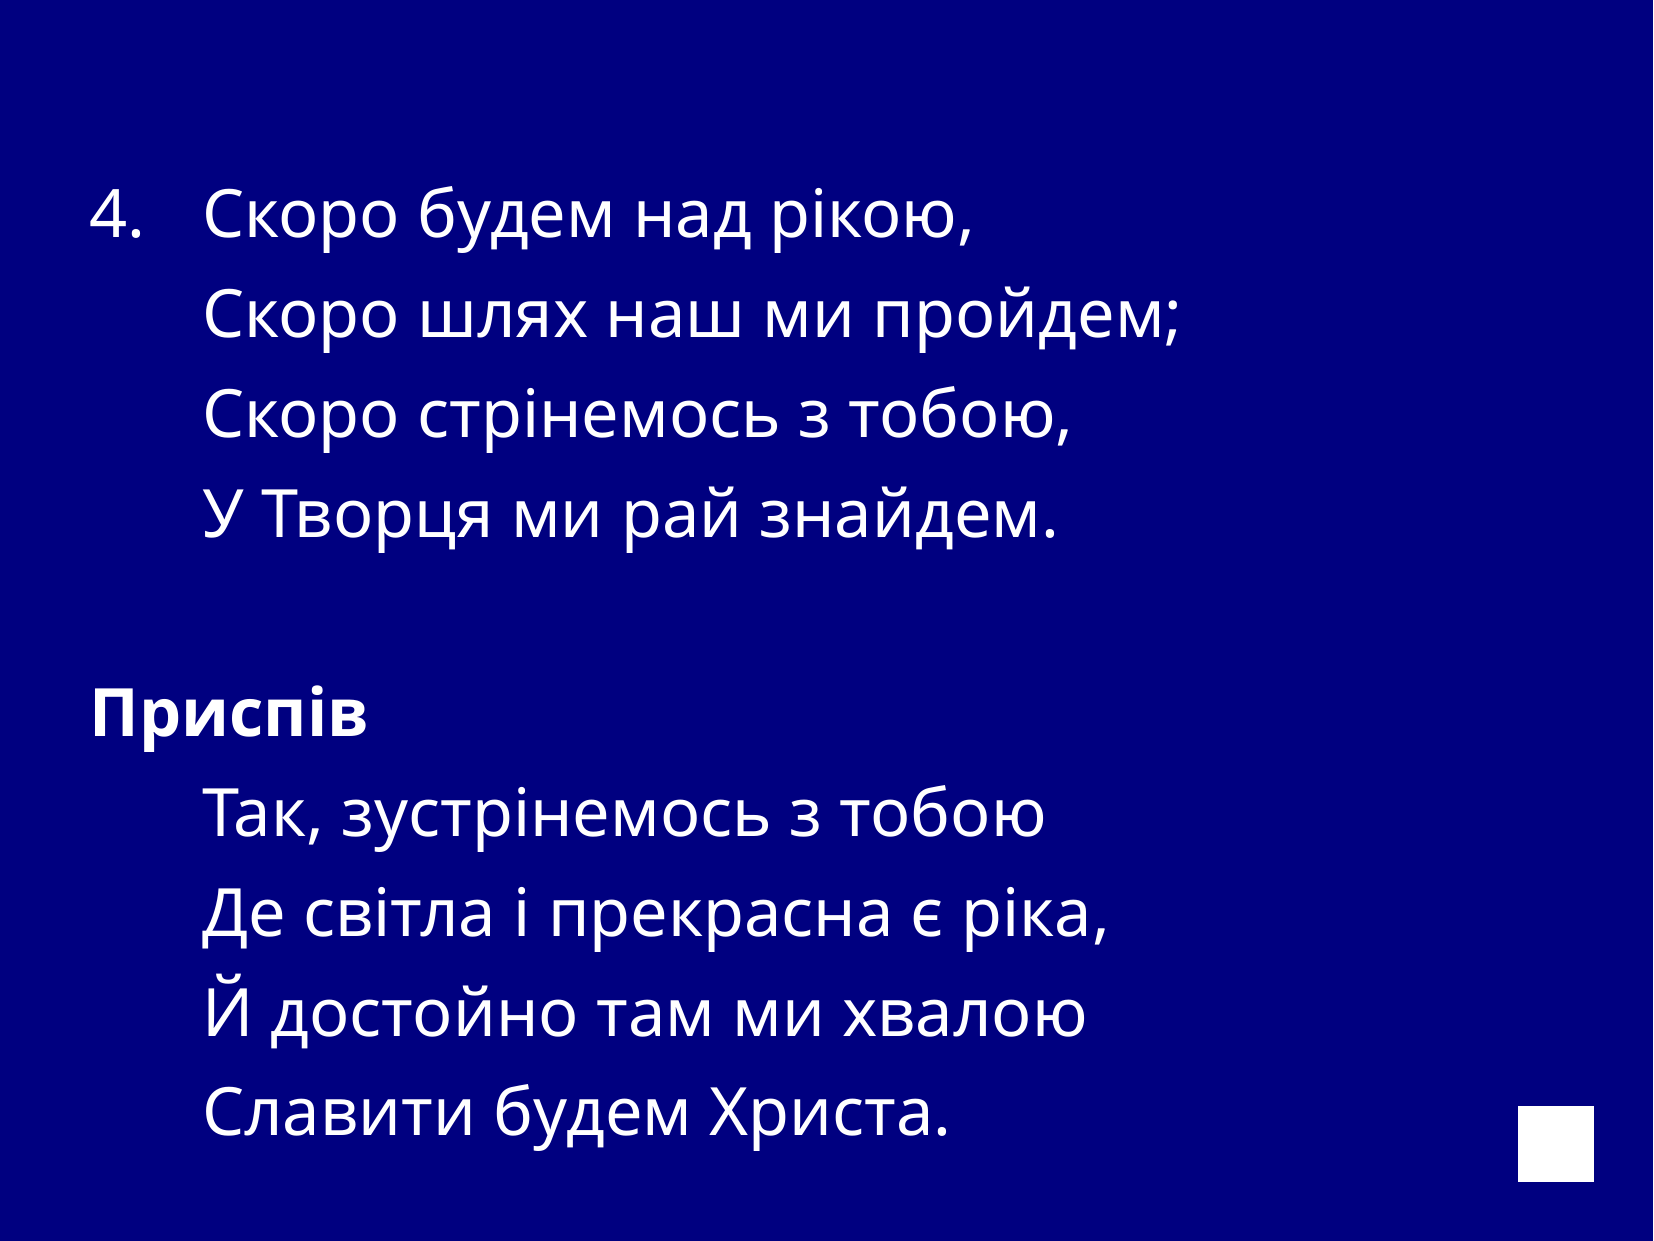

4.	Скоро будем над рікою,
	Скоро шлях наш ми пройдем;
	Скоро стрінемось з тобою,
	У Творця ми рай знайдем.
Приспів
	Так, зустрінемось з тобою
	Де світла і прекрасна є ріка,
	Й достойно там ми хвалою
	Славити будем Христа.